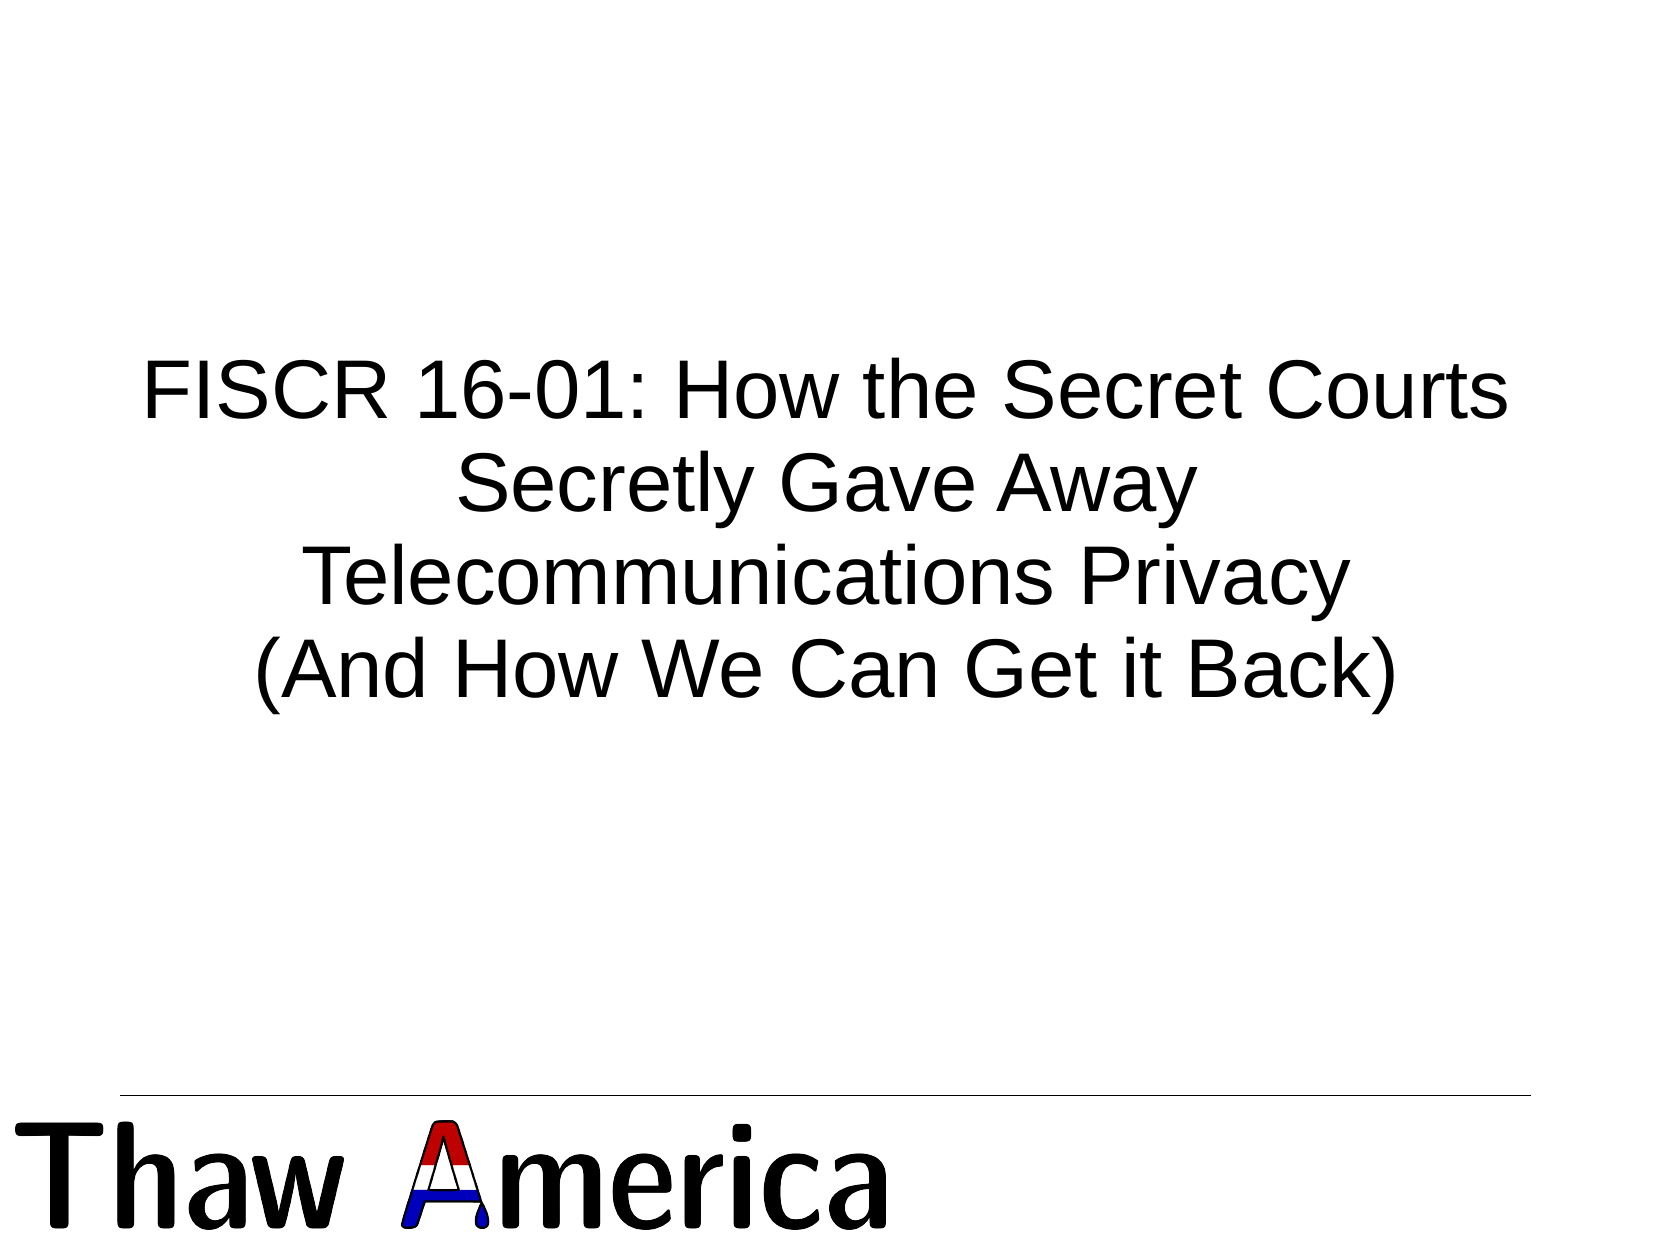

# FISCR 16-01: How the Secret Courts Secretly Gave Away Telecommunications Privacy
(And How We Can Get it Back)